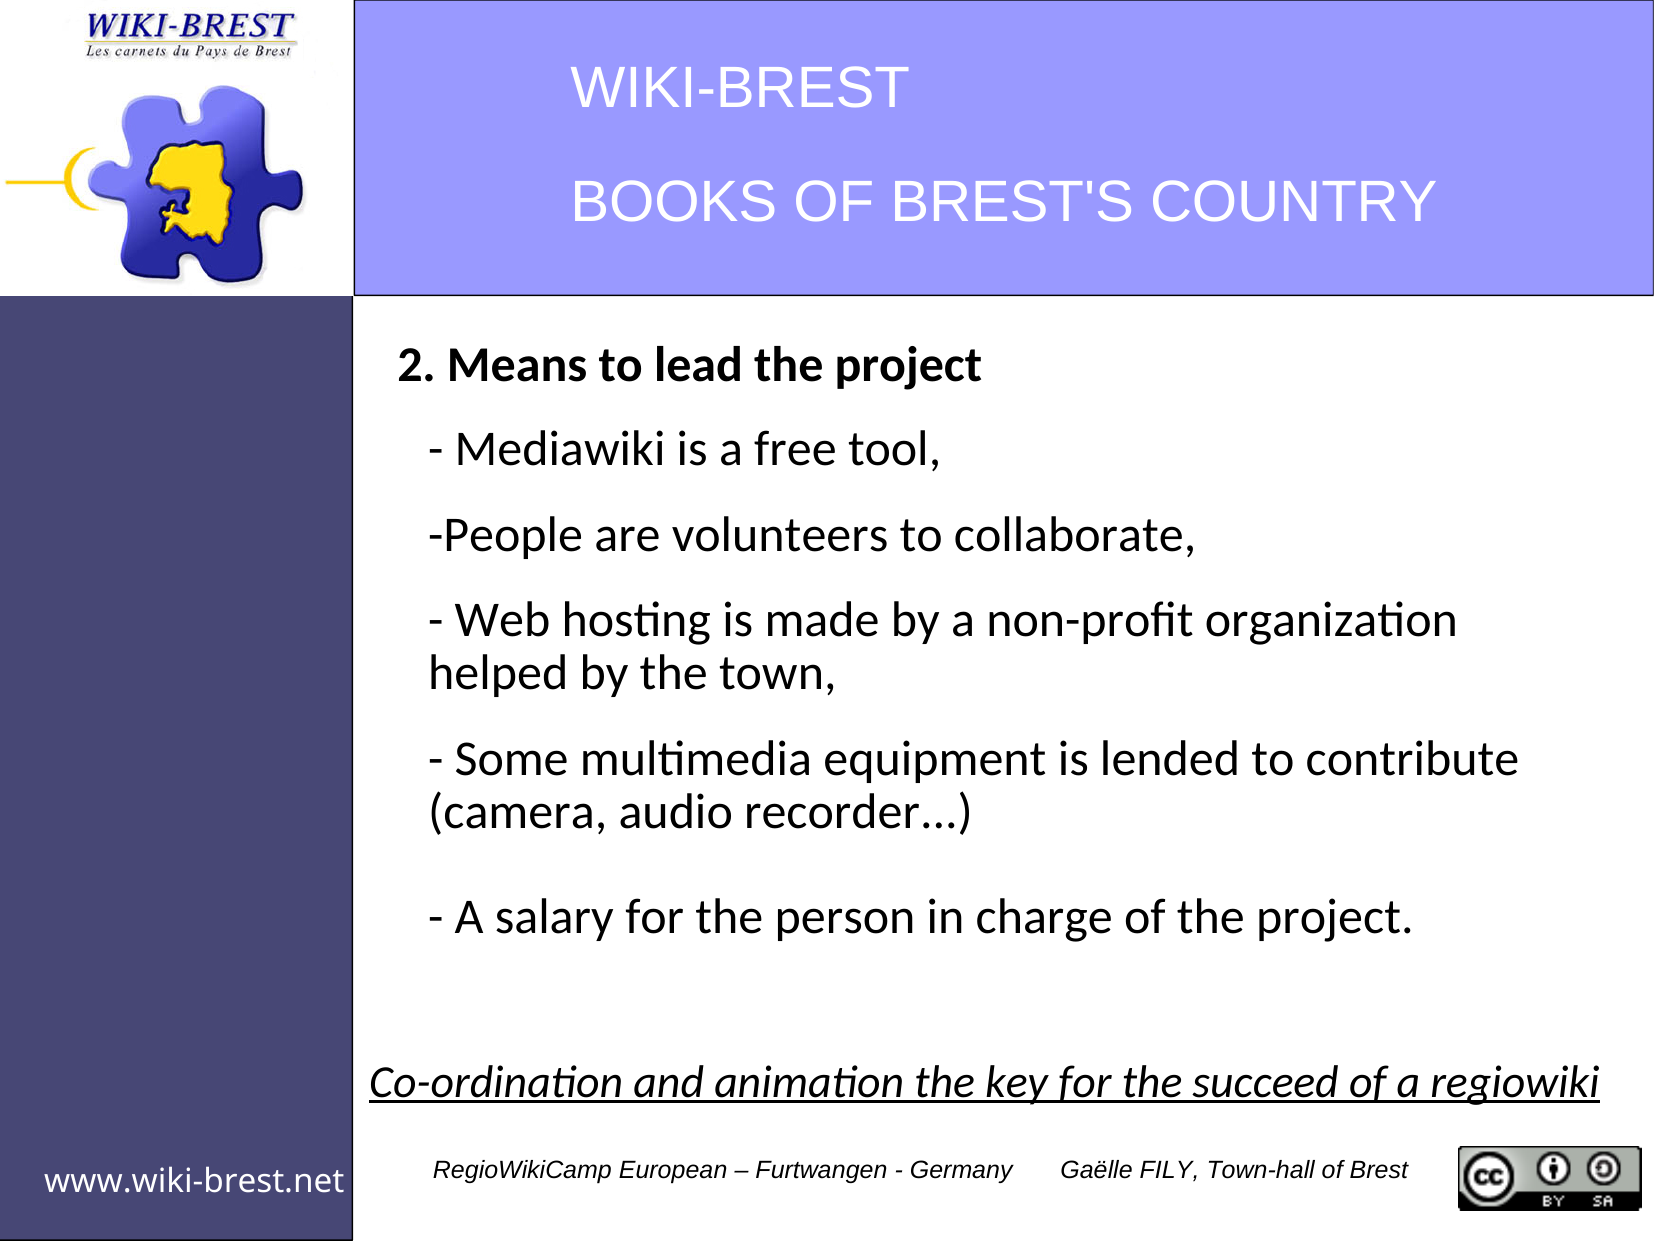

2. Means to lead the project
- Mediawiki is a free tool,
-People are volunteers to collaborate,
- Web hosting is made by a non-profit organization helped by the town,
- Some multimedia equipment is lended to contribute (camera, audio recorder...)
- A salary for the person in charge of the project.
Co-ordination and animation the key for the succeed of a regiowiki